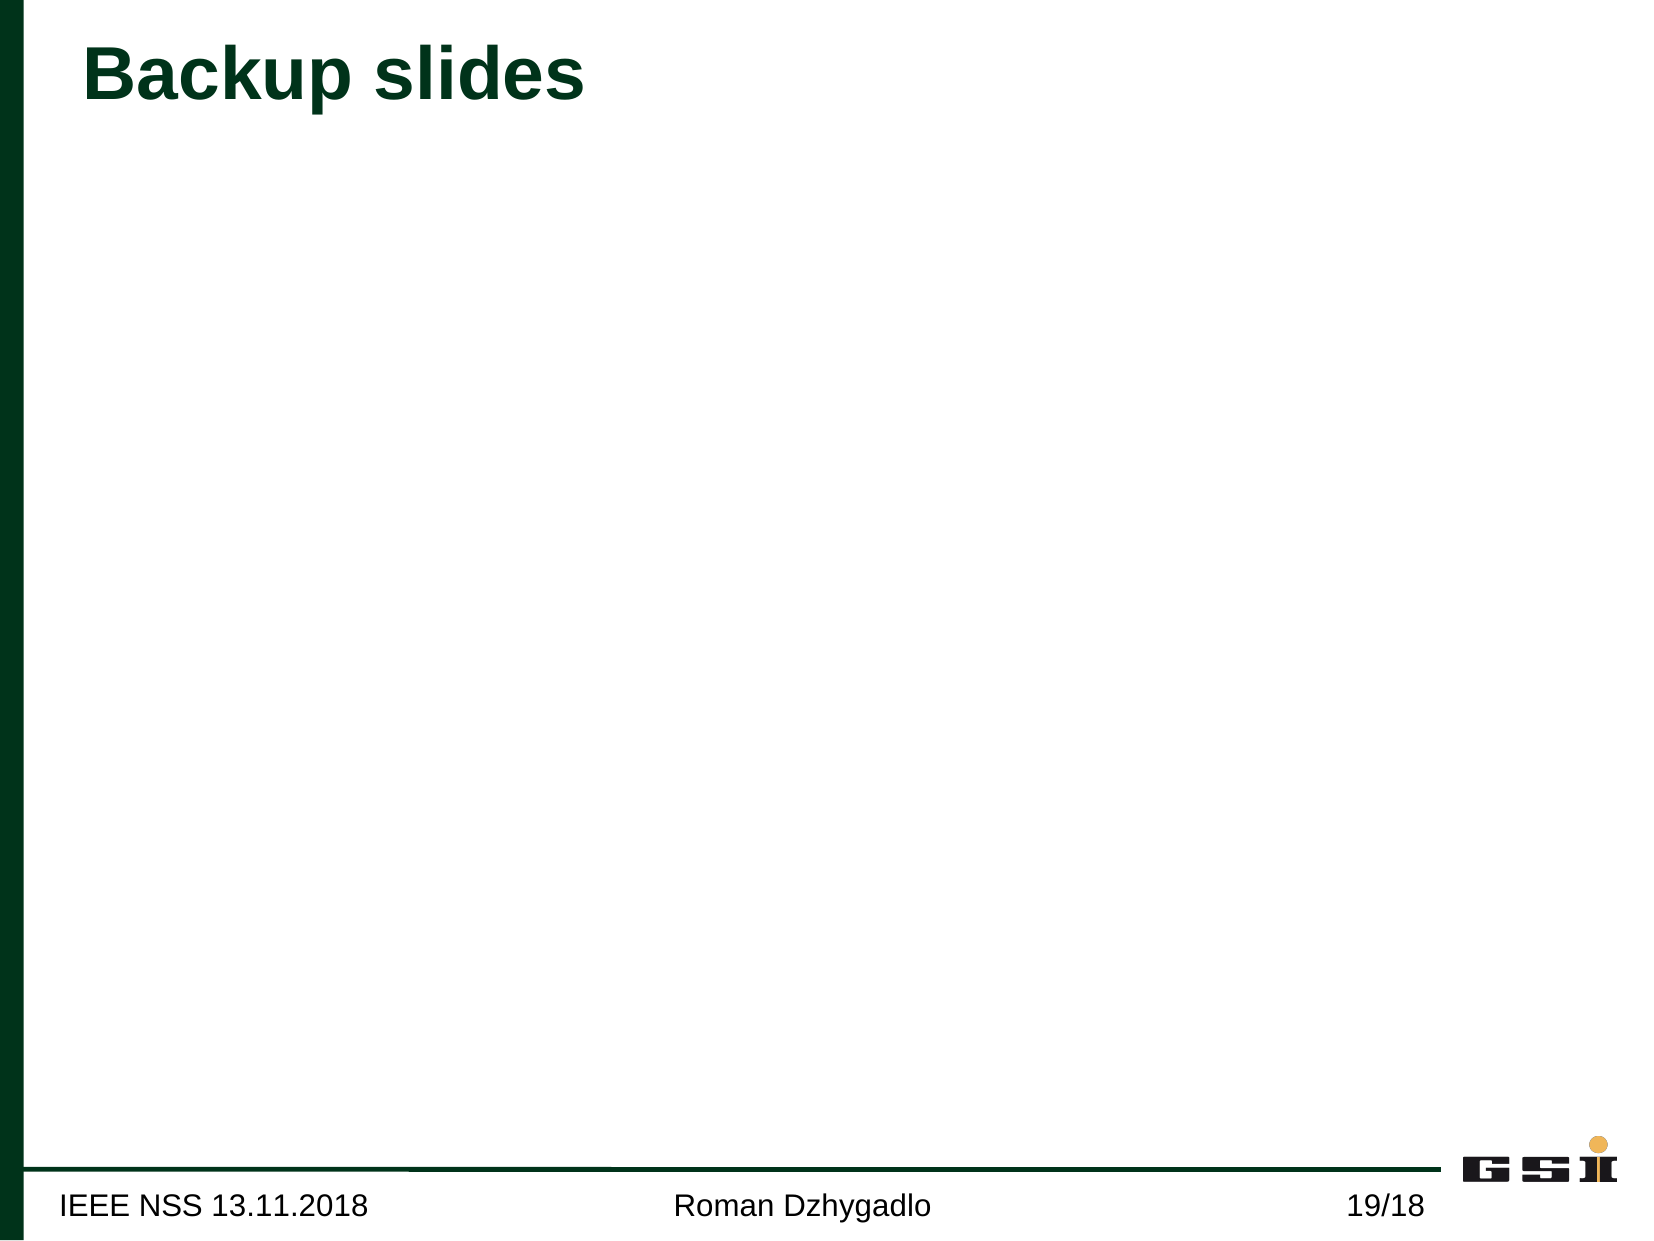

# Backup slides
IEEE NSS 13.11.2018 Roman Dzhygadlo
19